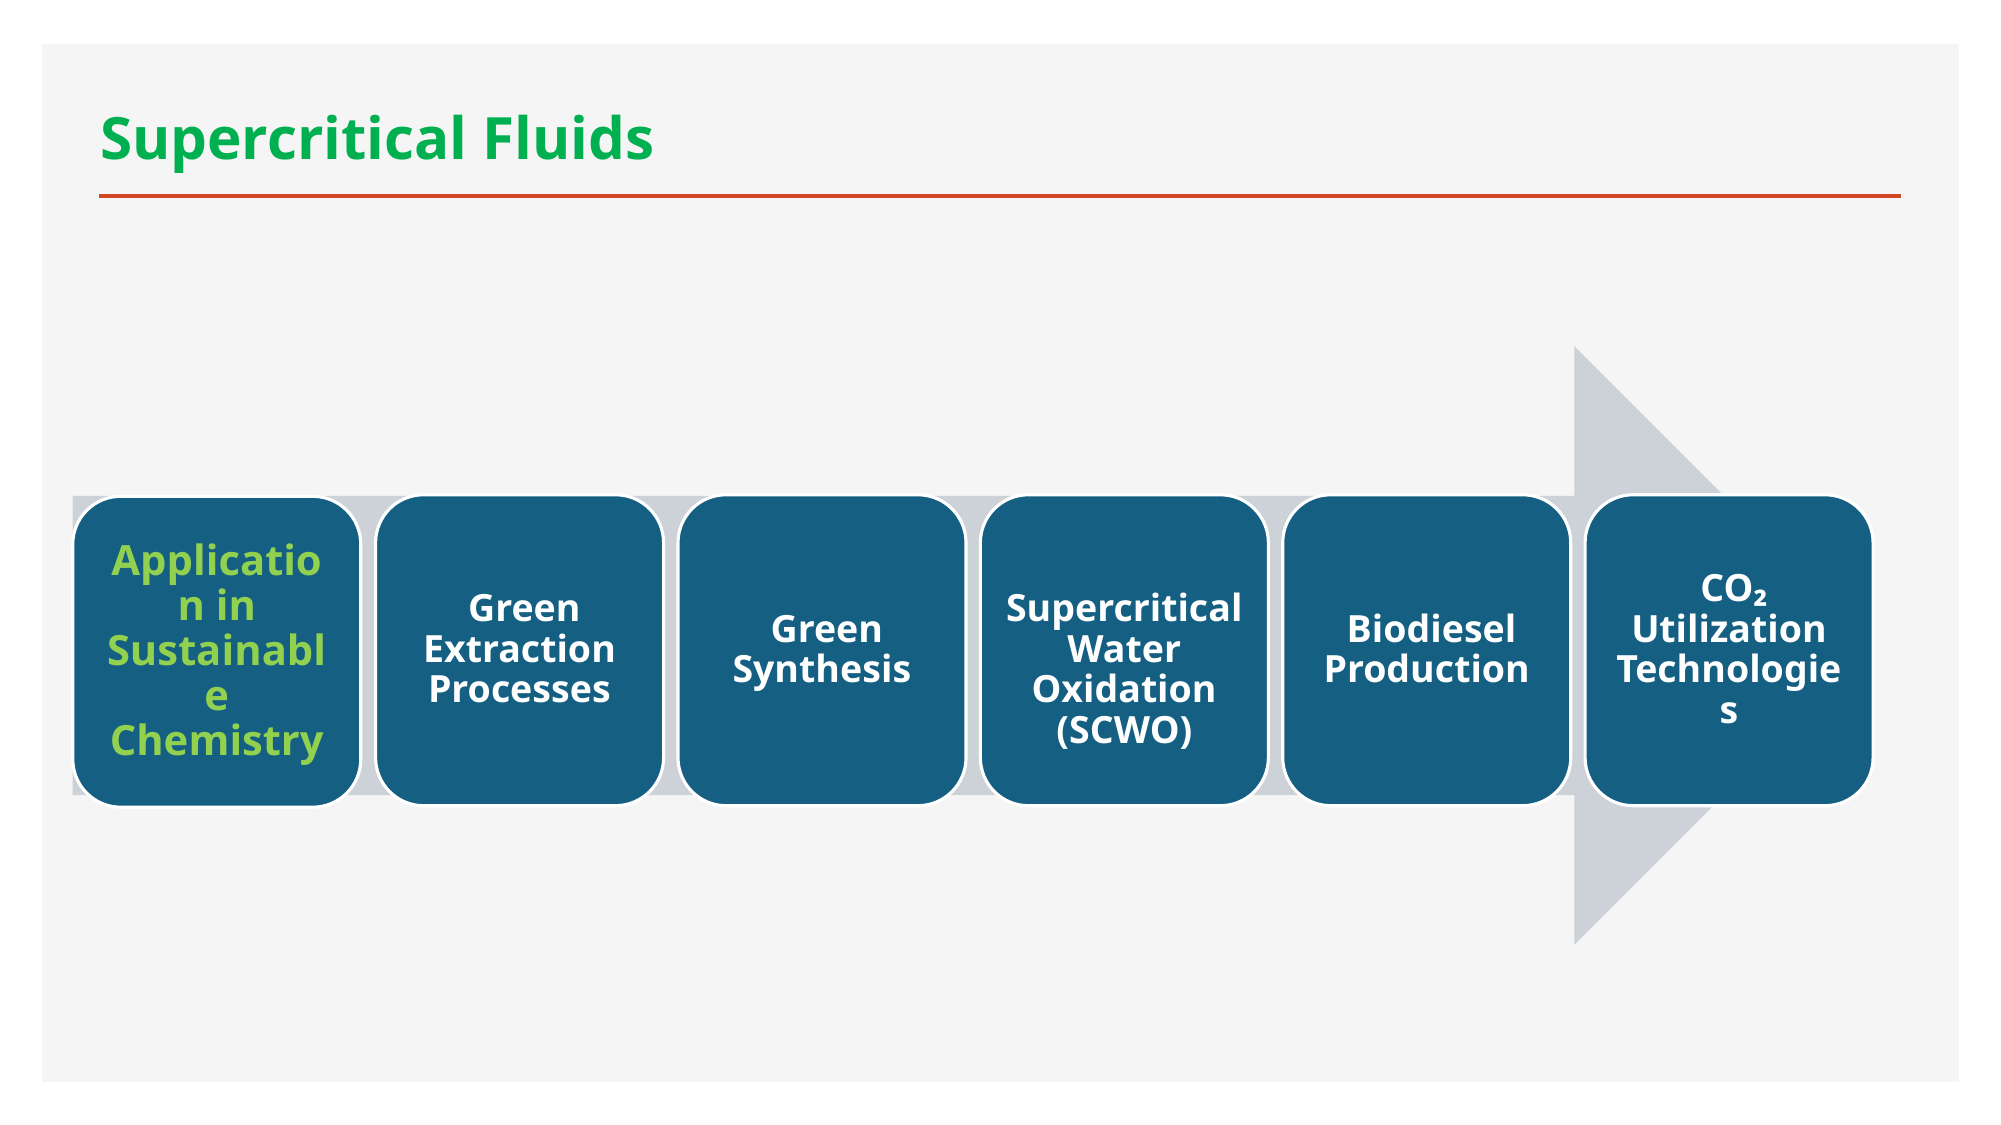

# Supercritical Fluids
 Green Extraction Processes
 Green Synthesis
 Supercritical Water Oxidation (SCWO)
 Biodiesel Production
 CO₂ Utilization Technologies
Application in Sustainable Chemistry